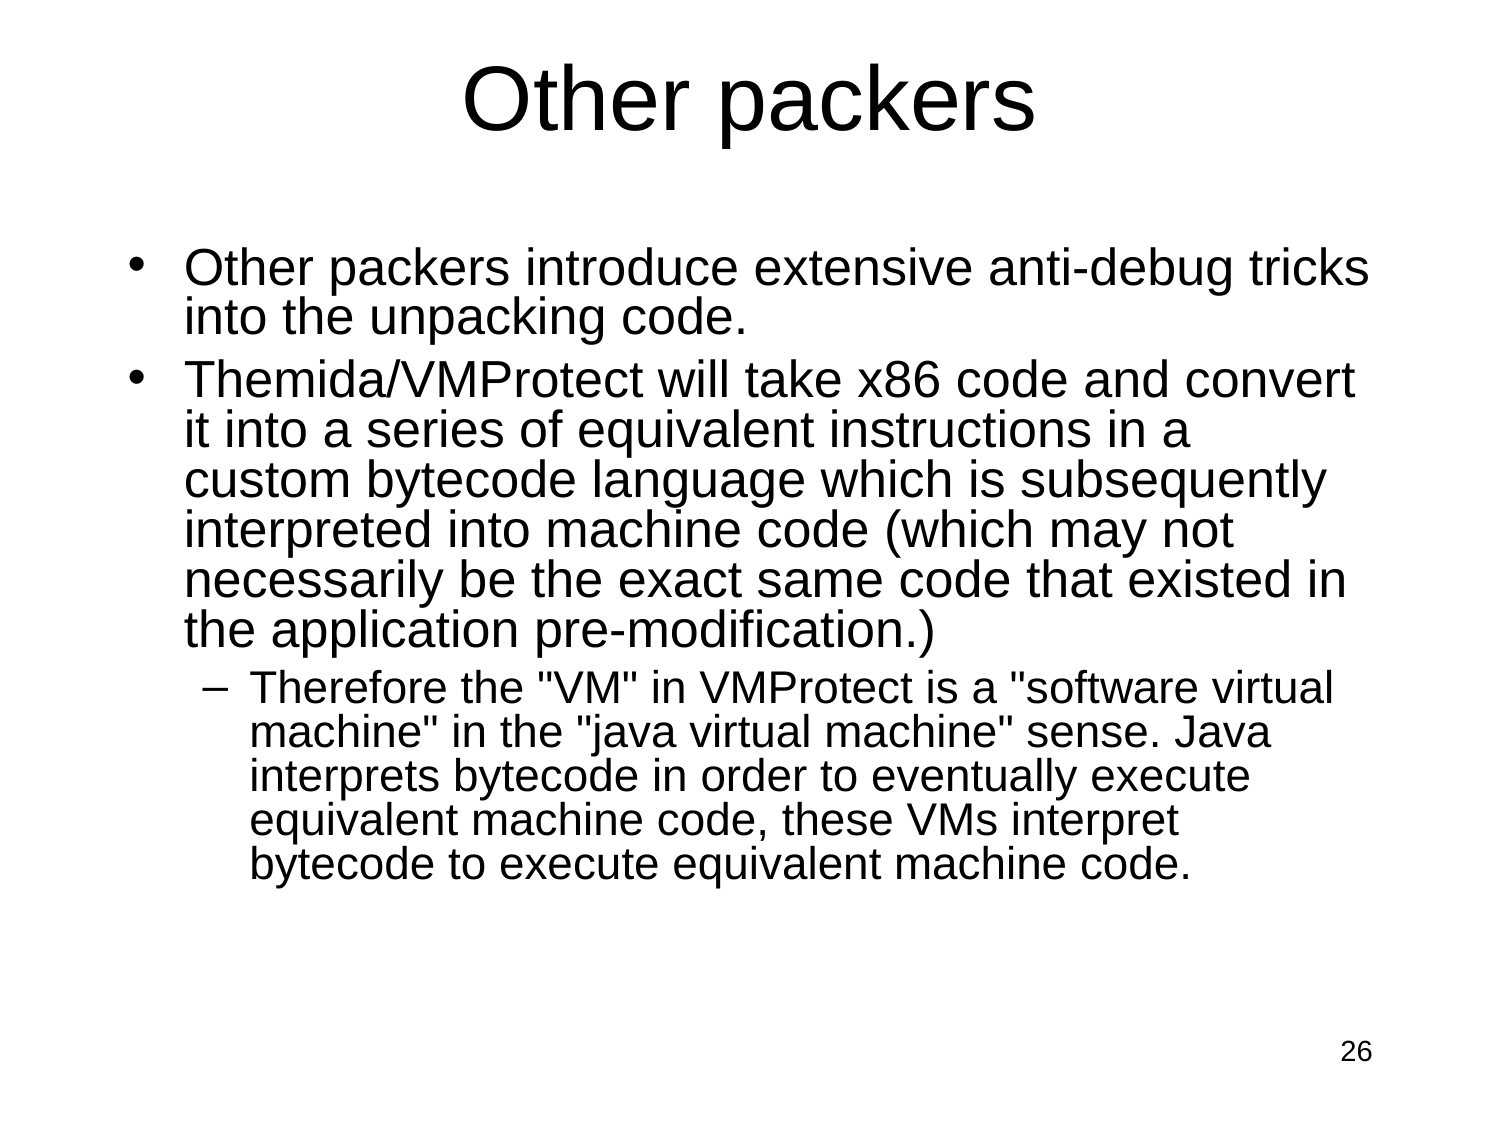

# Other packers
Other packers introduce extensive anti-debug tricks into the unpacking code.
Themida/VMProtect will take x86 code and convert it into a series of equivalent instructions in a custom bytecode language which is subsequently interpreted into machine code (which may not necessarily be the exact same code that existed in the application pre-modification.)
Therefore the "VM" in VMProtect is a "software virtual machine" in the "java virtual machine" sense. Java interprets bytecode in order to eventually execute equivalent machine code, these VMs interpret bytecode to execute equivalent machine code.